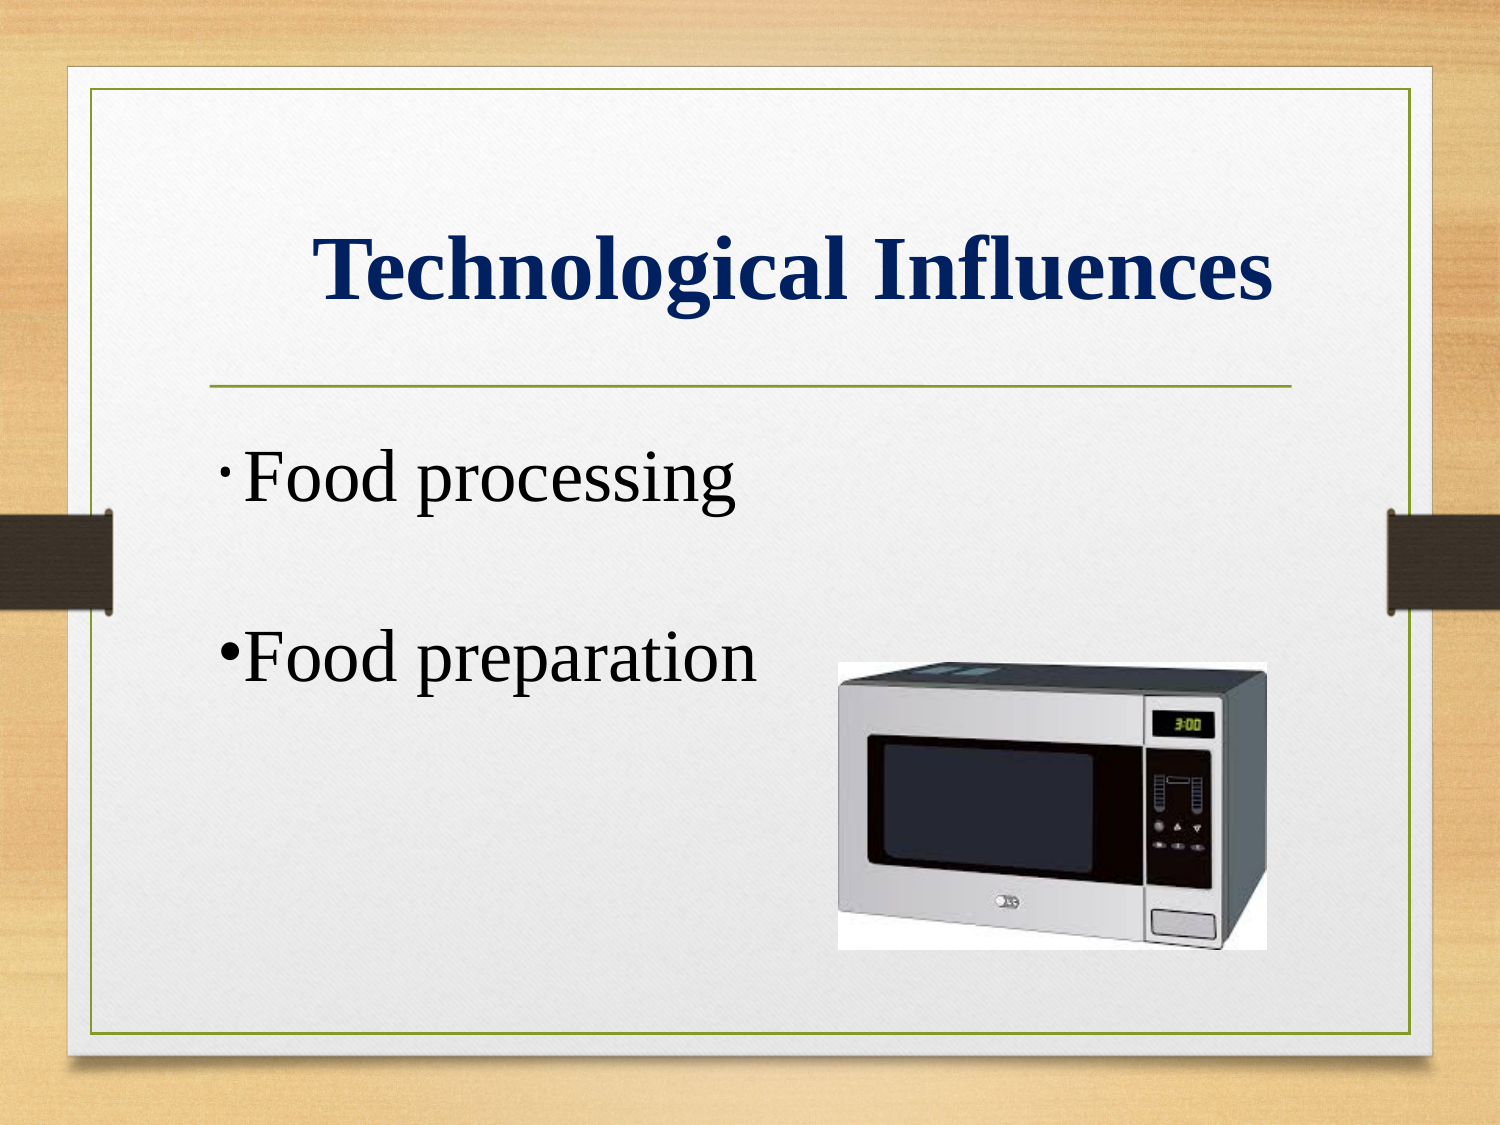

# Technological Influences
 Food processing
Food preparation